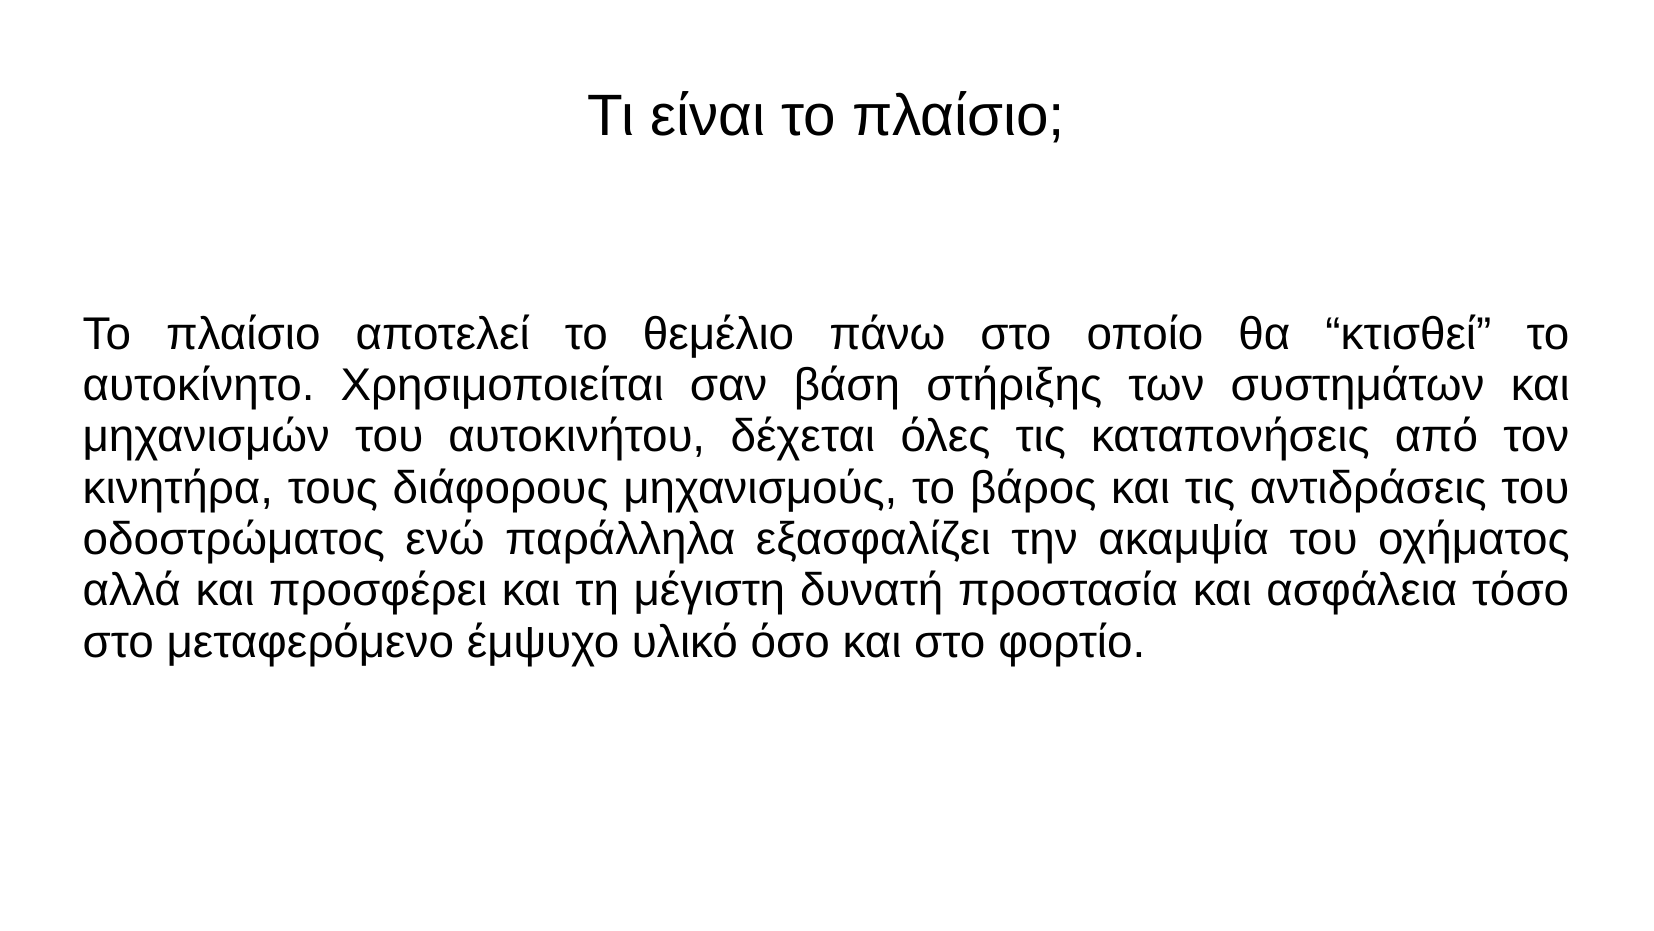

# Τι είναι το πλαίσιο;
Το πλαίσιο αποτελεί το θεμέλιο πάνω στο οποίο θα “κτισθεί” το αυτοκίνητο. Χρησιμοποιείται σαν βάση στήριξης των συστημάτων και μηχανισμών του αυτοκινήτου, δέχεται όλες τις καταπονήσεις από τον κινητήρα, τους διάφορους μηχανισμούς, το βάρος και τις αντιδράσεις του οδοστρώματος ενώ παράλληλα εξασφαλίζει την ακαμψία του οχήματος αλλά και προσφέρει και τη μέγιστη δυνατή προστασία και ασφάλεια τόσο στο μεταφερόμενο έμψυχο υλικό όσο και στο φορτίο.